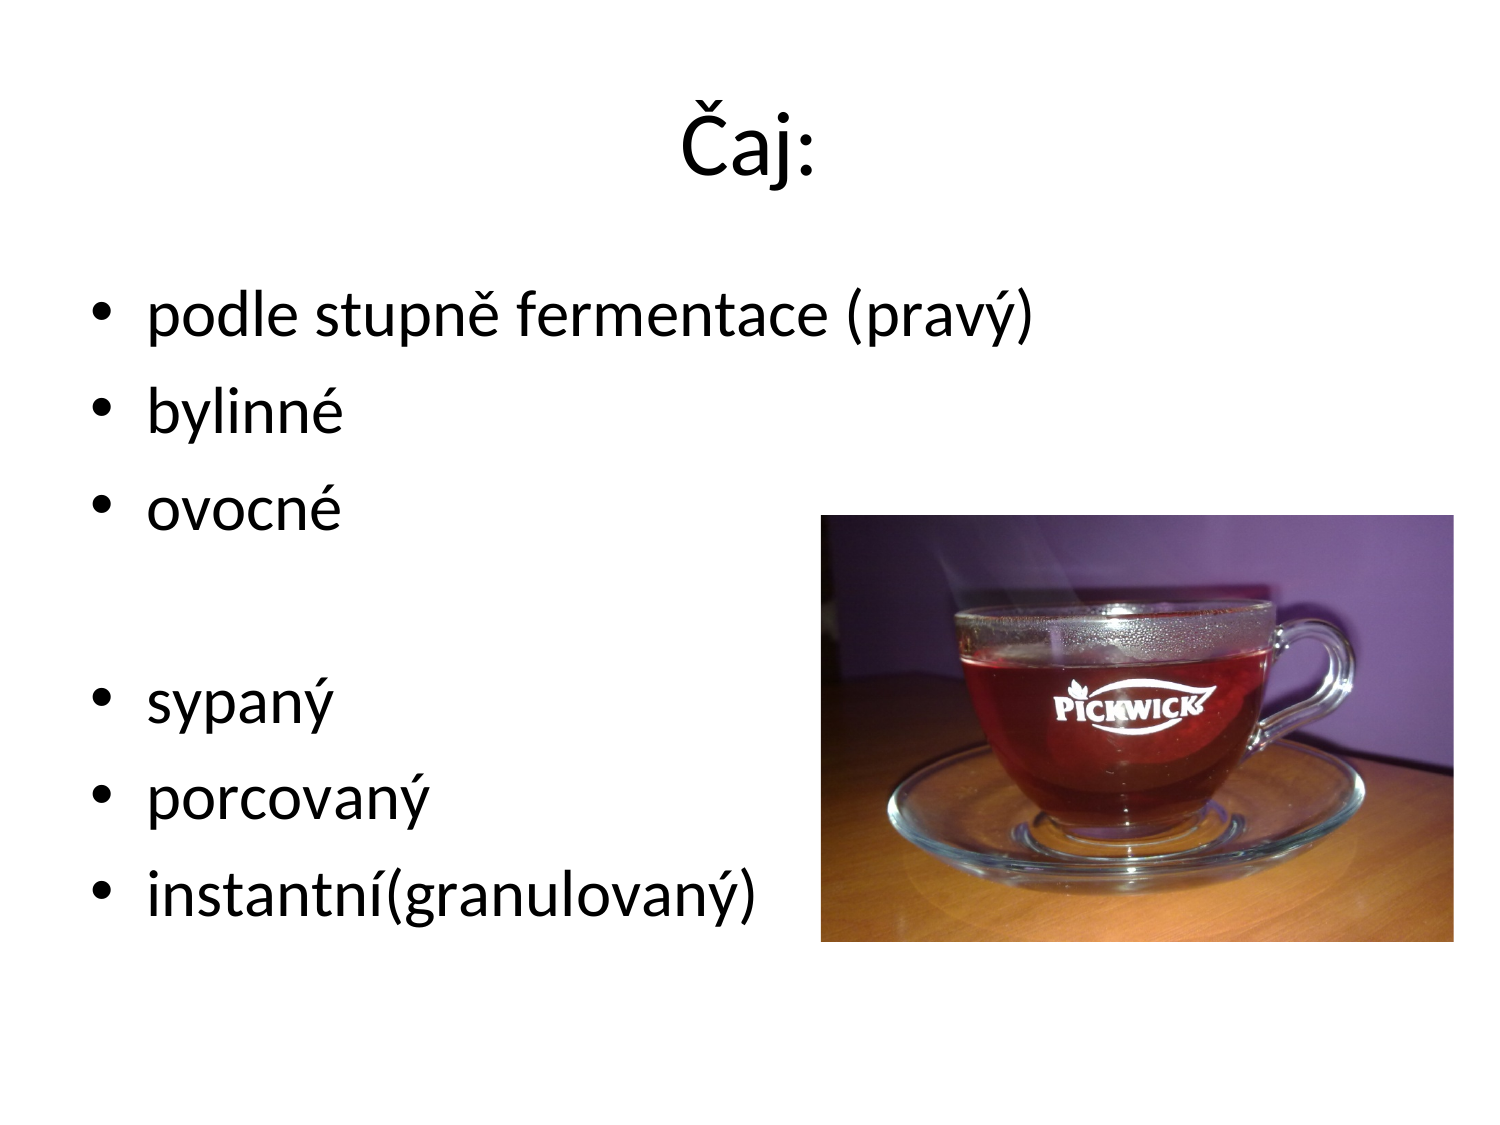

# Čaj:
podle stupně fermentace (pravý)
bylinné
ovocné
sypaný
porcovaný
instantní(granulovaný)